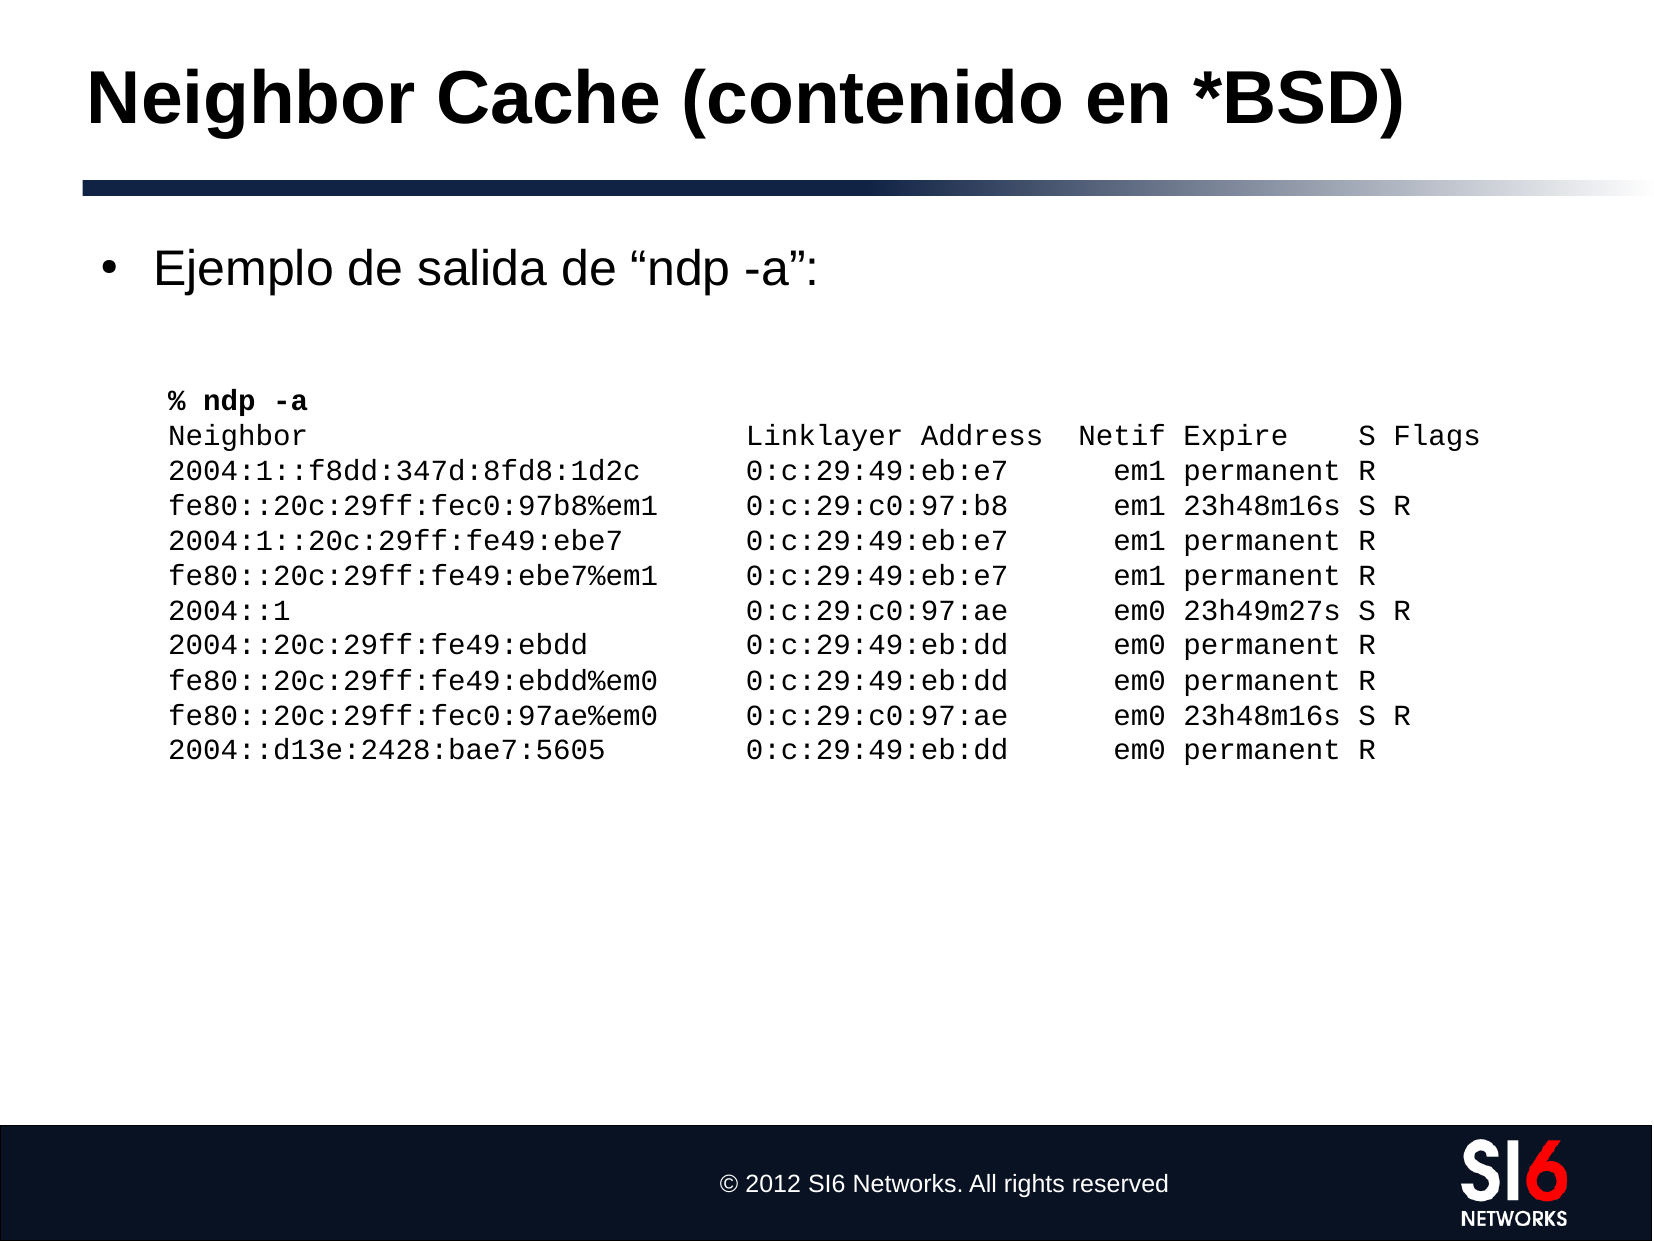

# Neighbor Cache (contenido en *BSD)
Ejemplo de salida de “ndp -a”:
% ndp -a
Neighbor Linklayer Address Netif Expire S Flags
2004:1::f8dd:347d:8fd8:1d2c 0:c:29:49:eb:e7 em1 permanent R
fe80::20c:29ff:fec0:97b8%em1 0:c:29:c0:97:b8 em1 23h48m16s S R
2004:1::20c:29ff:fe49:ebe7 0:c:29:49:eb:e7 em1 permanent R
fe80::20c:29ff:fe49:ebe7%em1 0:c:29:49:eb:e7 em1 permanent R
2004::1 0:c:29:c0:97:ae em0 23h49m27s S R
2004::20c:29ff:fe49:ebdd 0:c:29:49:eb:dd em0 permanent R
fe80::20c:29ff:fe49:ebdd%em0 0:c:29:49:eb:dd em0 permanent R
fe80::20c:29ff:fec0:97ae%em0 0:c:29:c0:97:ae em0 23h48m16s S R
2004::d13e:2428:bae7:5605 0:c:29:49:eb:dd em0 permanent R